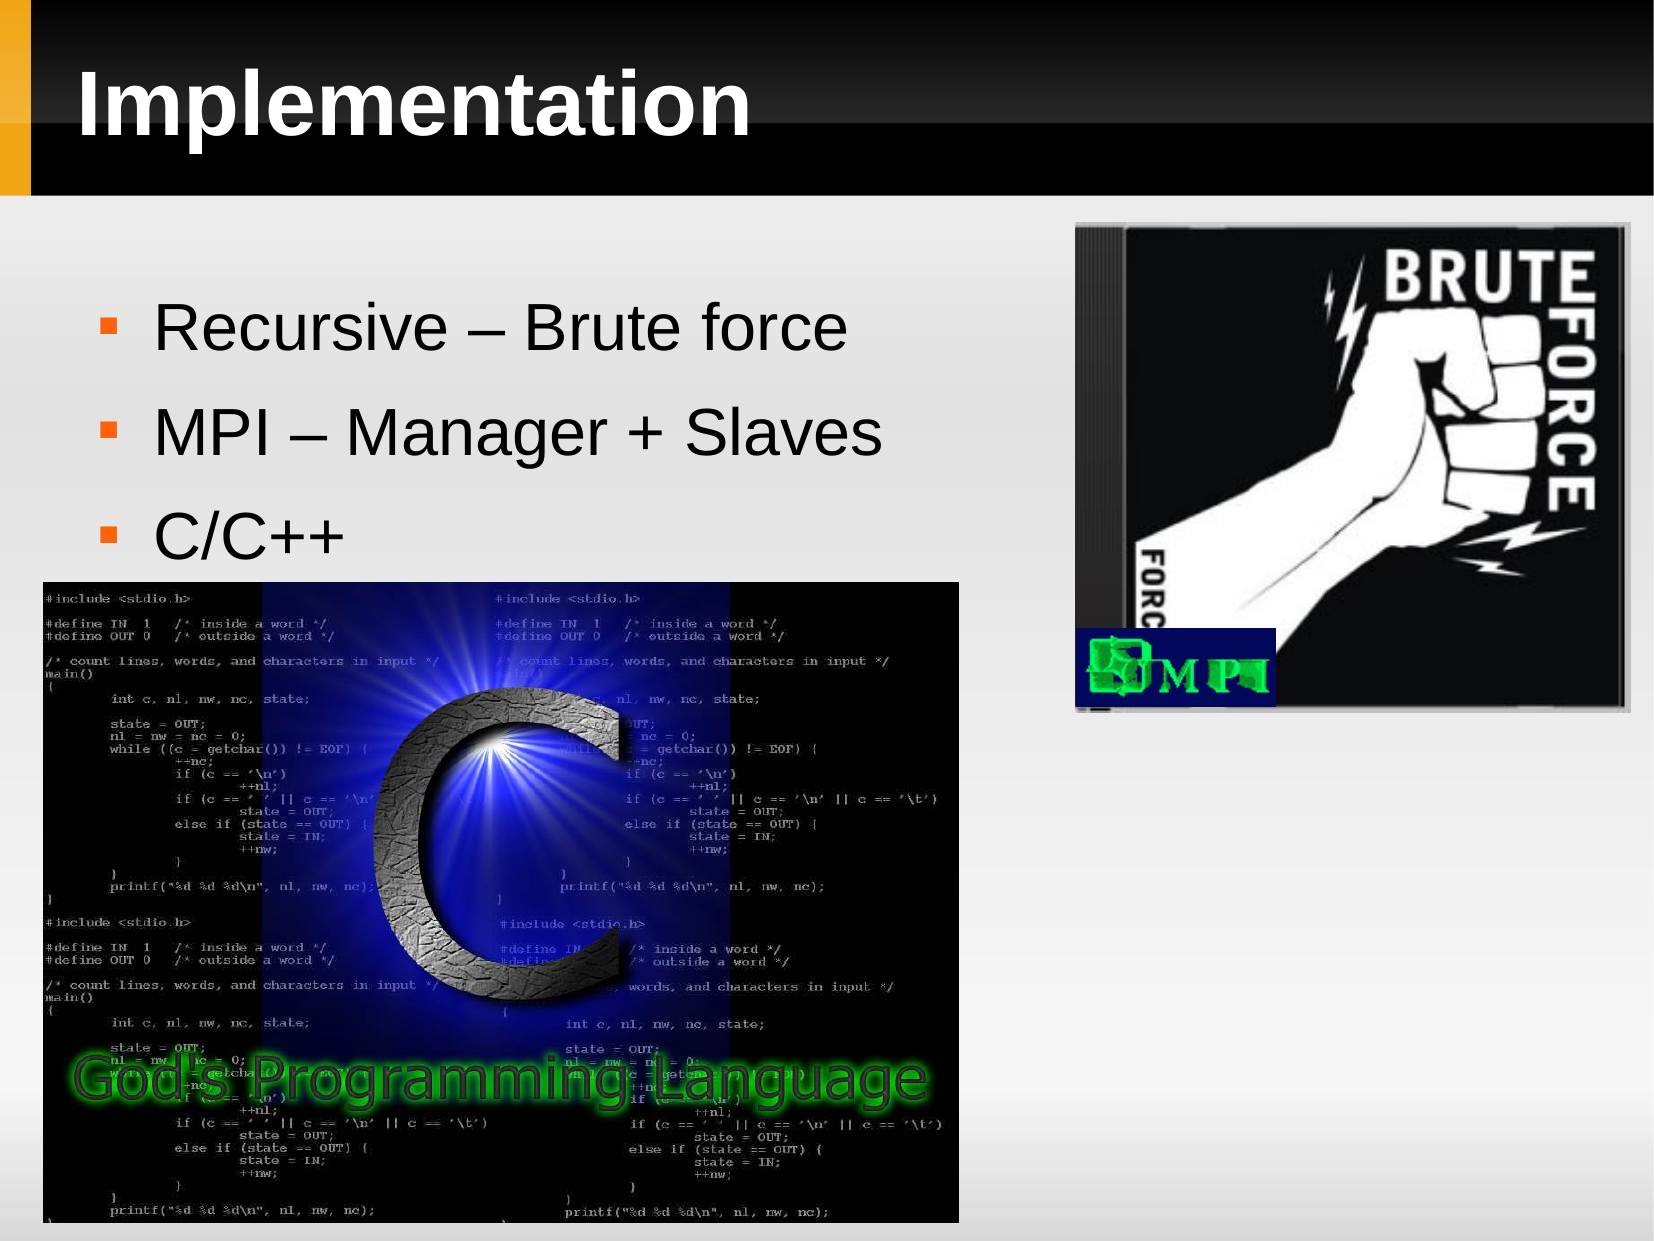

# Implementation
Recursive – Brute force
MPI – Manager + Slaves
C/C++